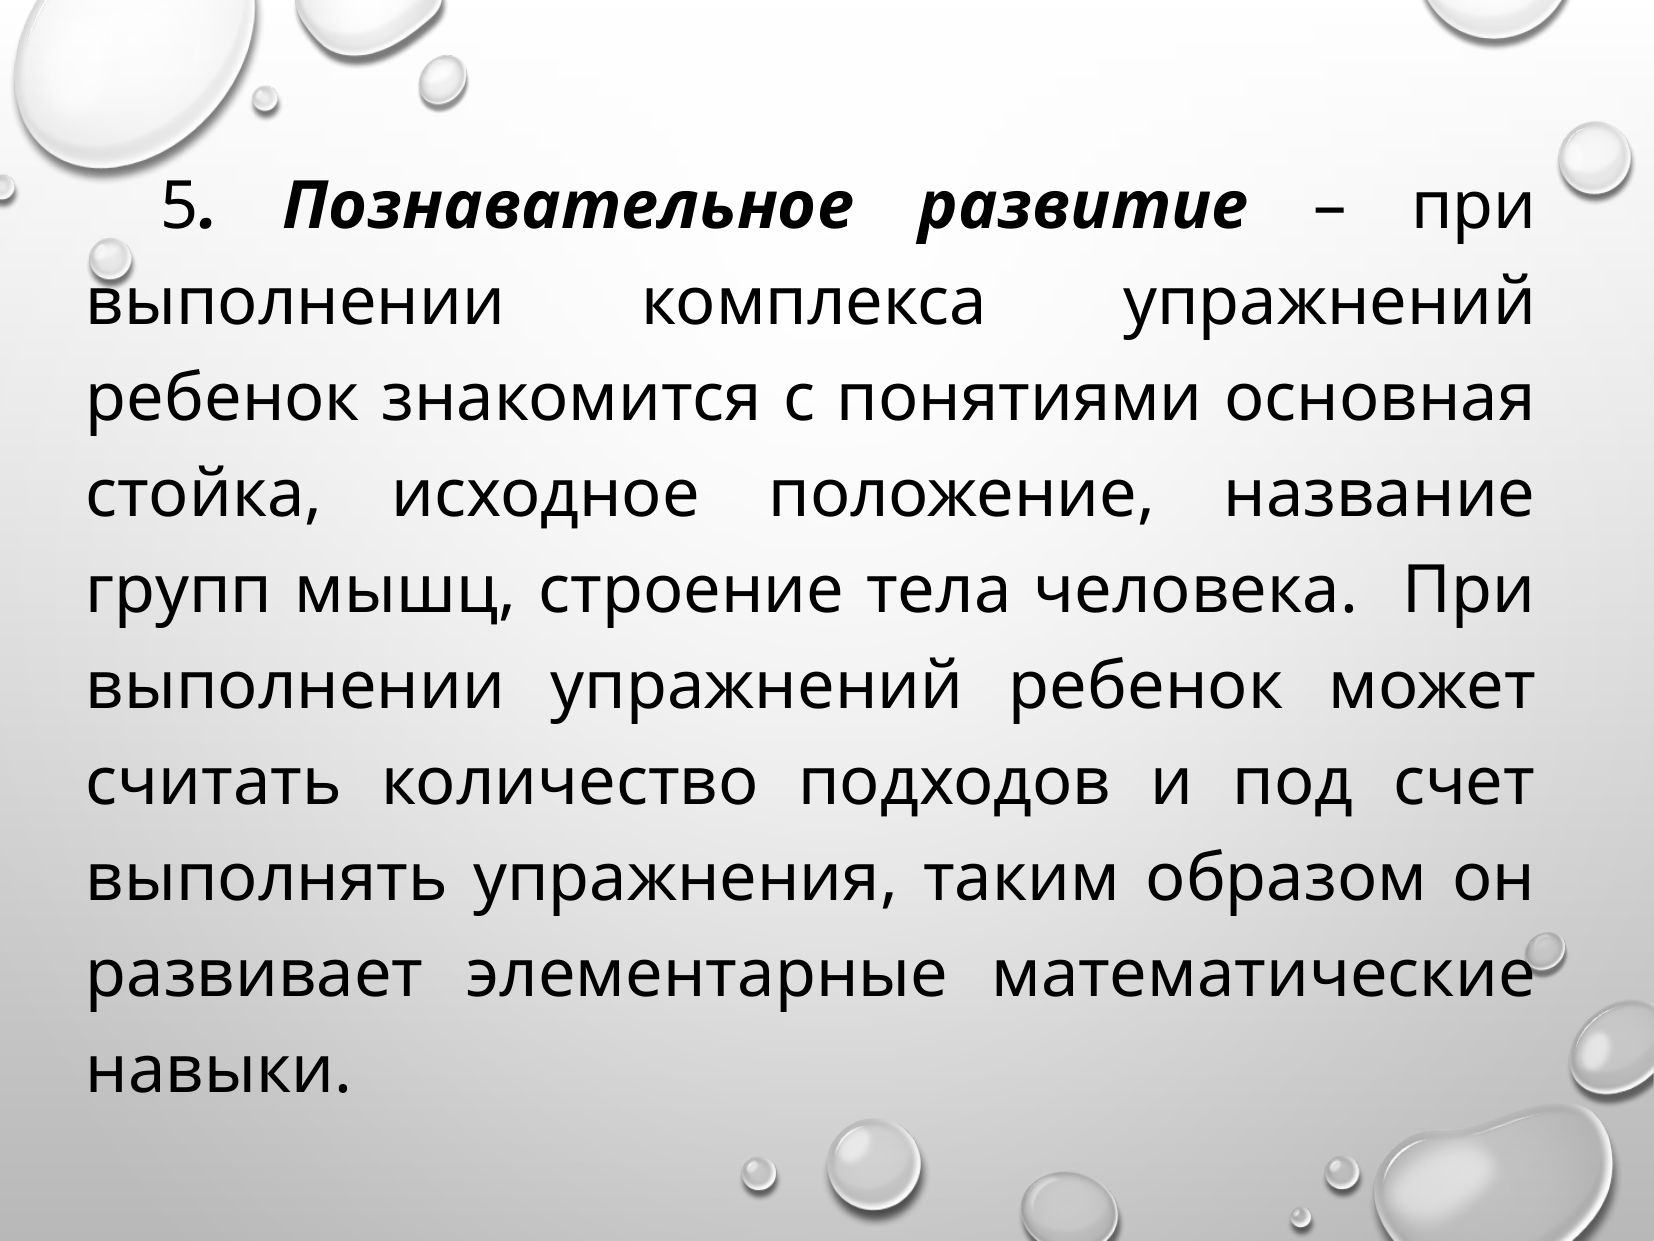

# 5. Познавательное развитие – при выполнении комплекса упражнений ребенок знакомится с понятиями основная стойка, исходное положение, название групп мышц, строение тела человека. При выполнении упражнений ребенок может считать количество подходов и под счет выполнять упражнения, таким образом он развивает элементарные математические навыки.